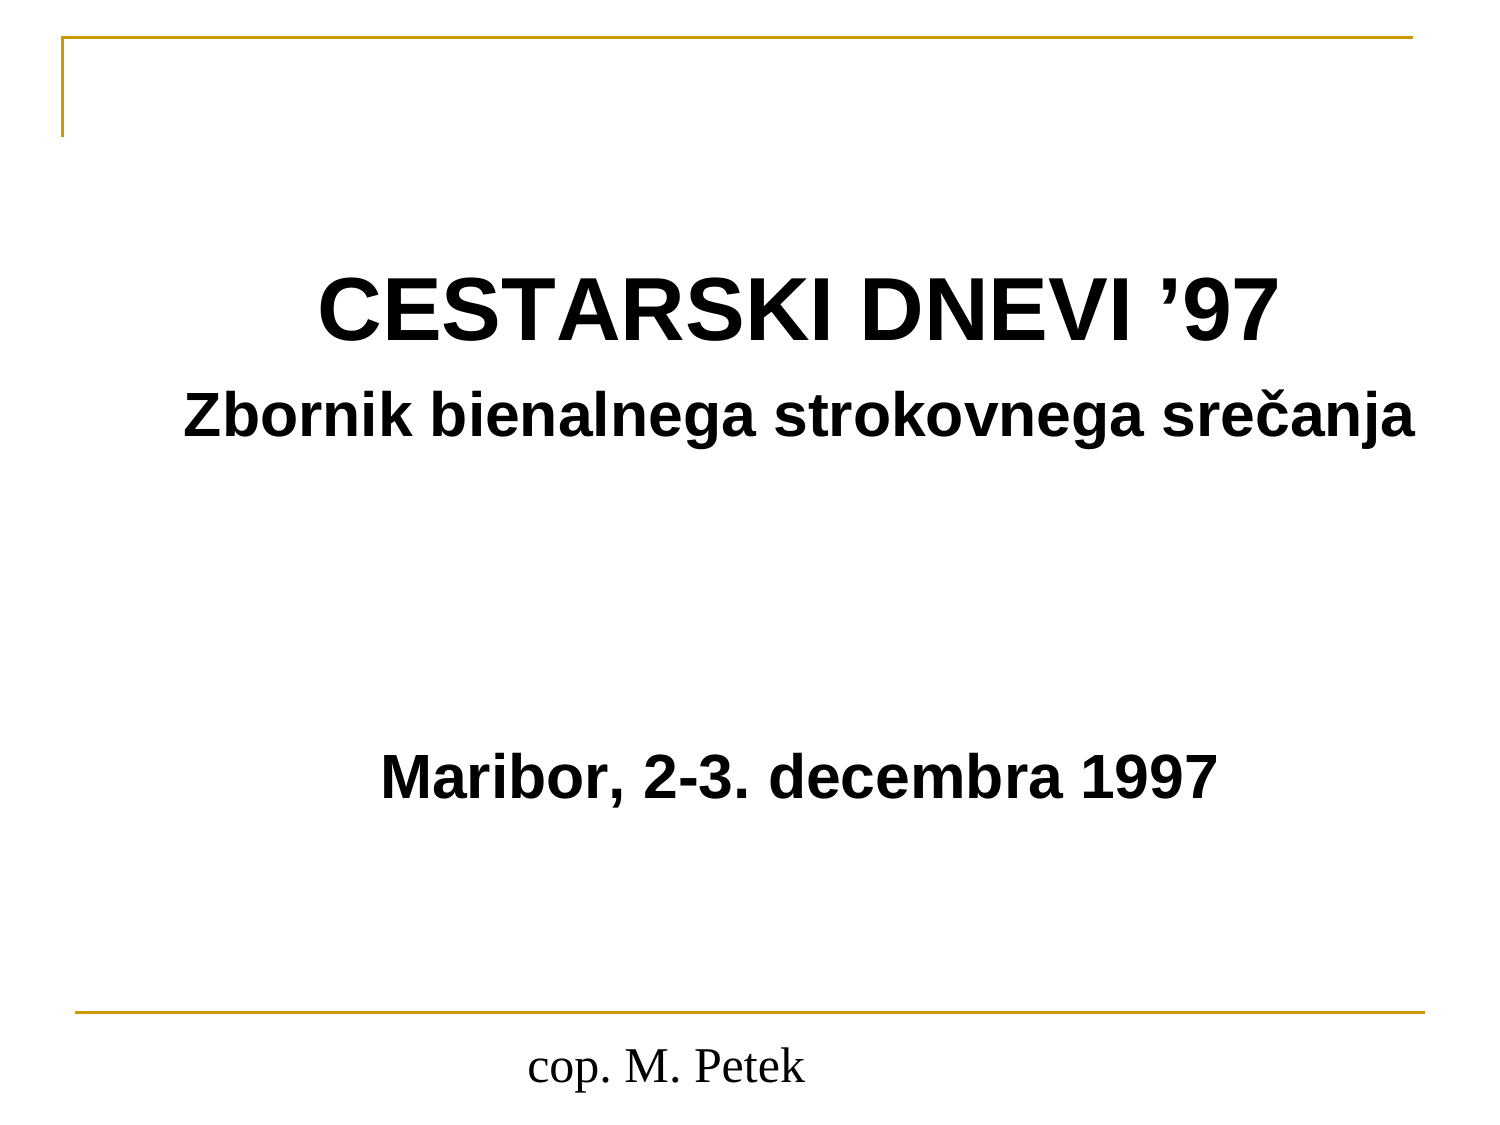

# CESTARSKI DNEVI ’97
Zbornik bienalnega strokovnega srečanja
Maribor, 2-3. decembra 1997
cop. M. Petek